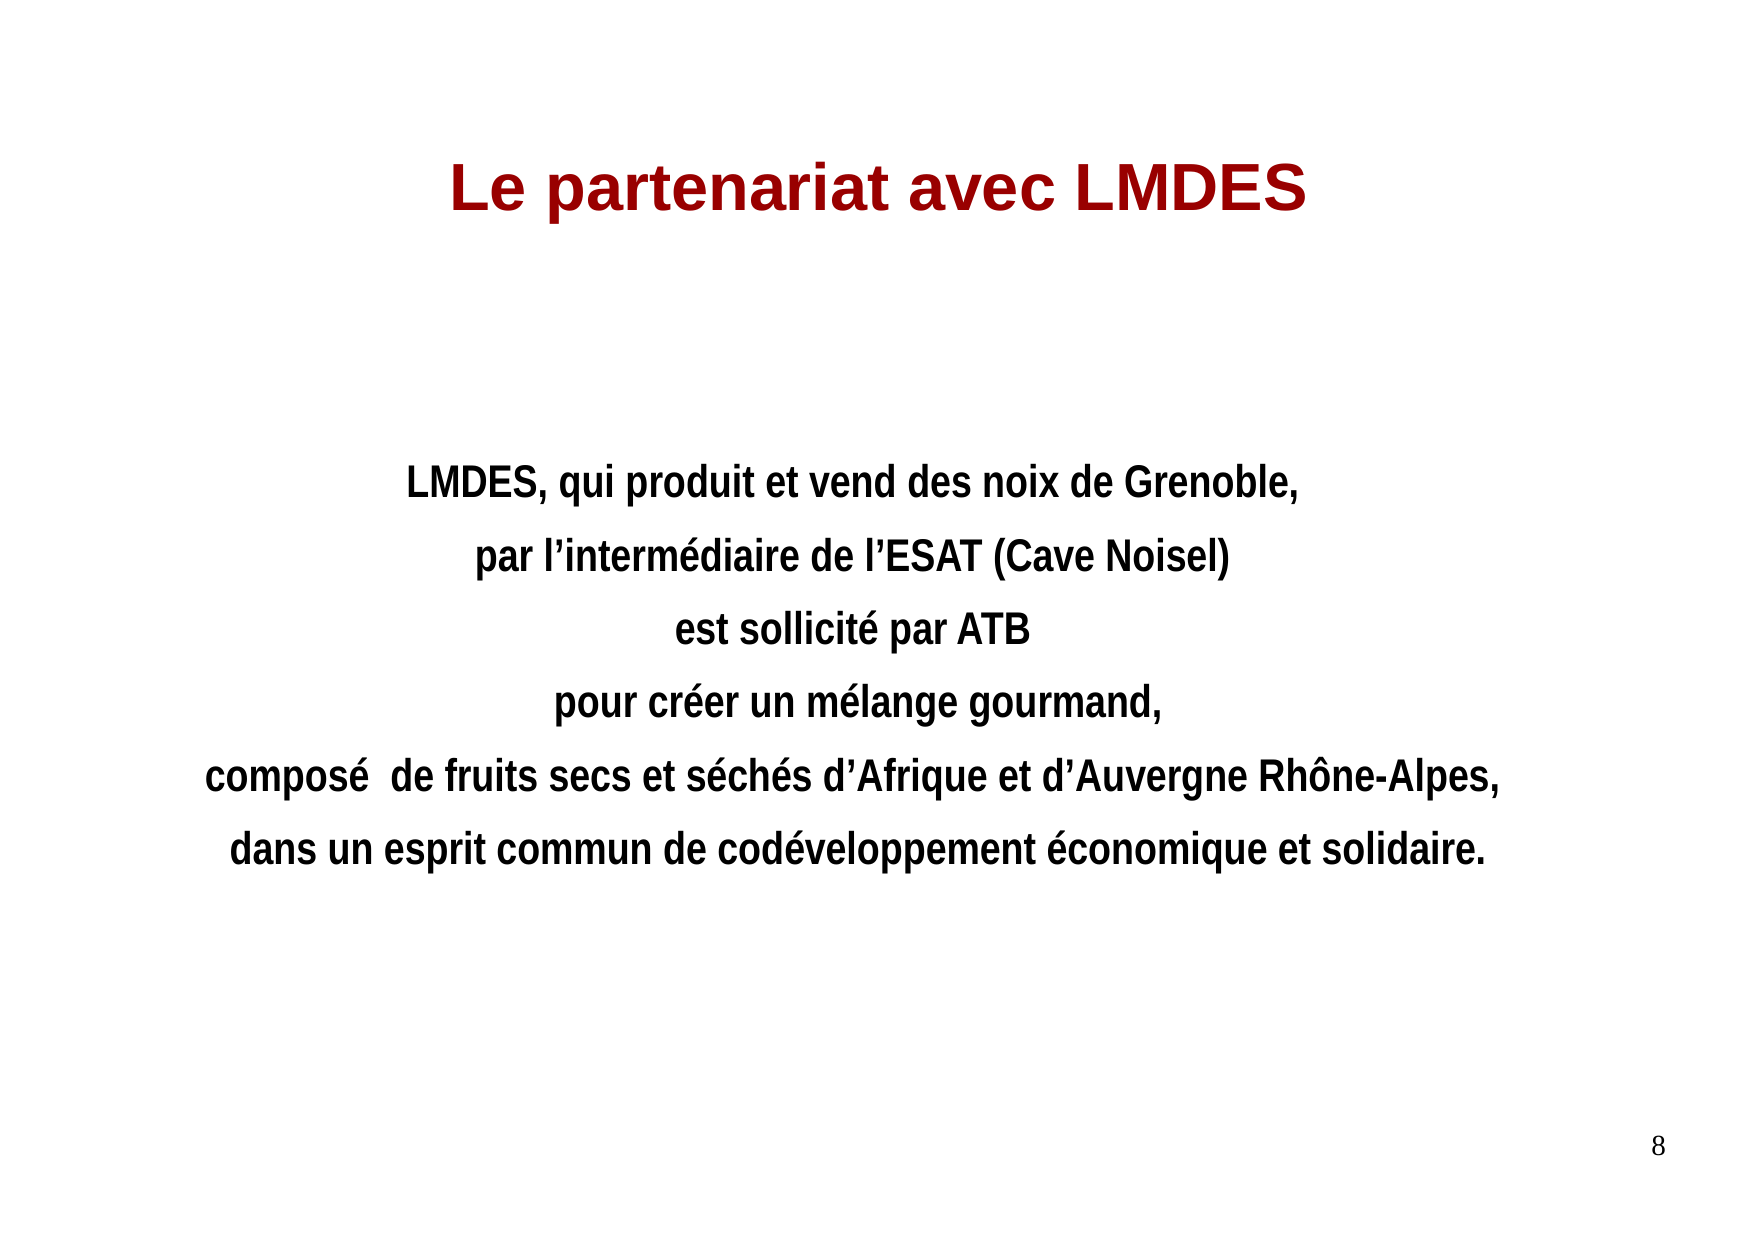

# Le partenariat avec LMDES
LMDES, qui produit et vend des noix de Grenoble,
par l’intermédiaire de l’ESAT (Cave Noisel)
est sollicité par ATB
pour créer un mélange gourmand,
composé de fruits secs et séchés d’Afrique et d’Auvergne Rhône-Alpes,
dans un esprit commun de codéveloppement économique et solidaire.
8